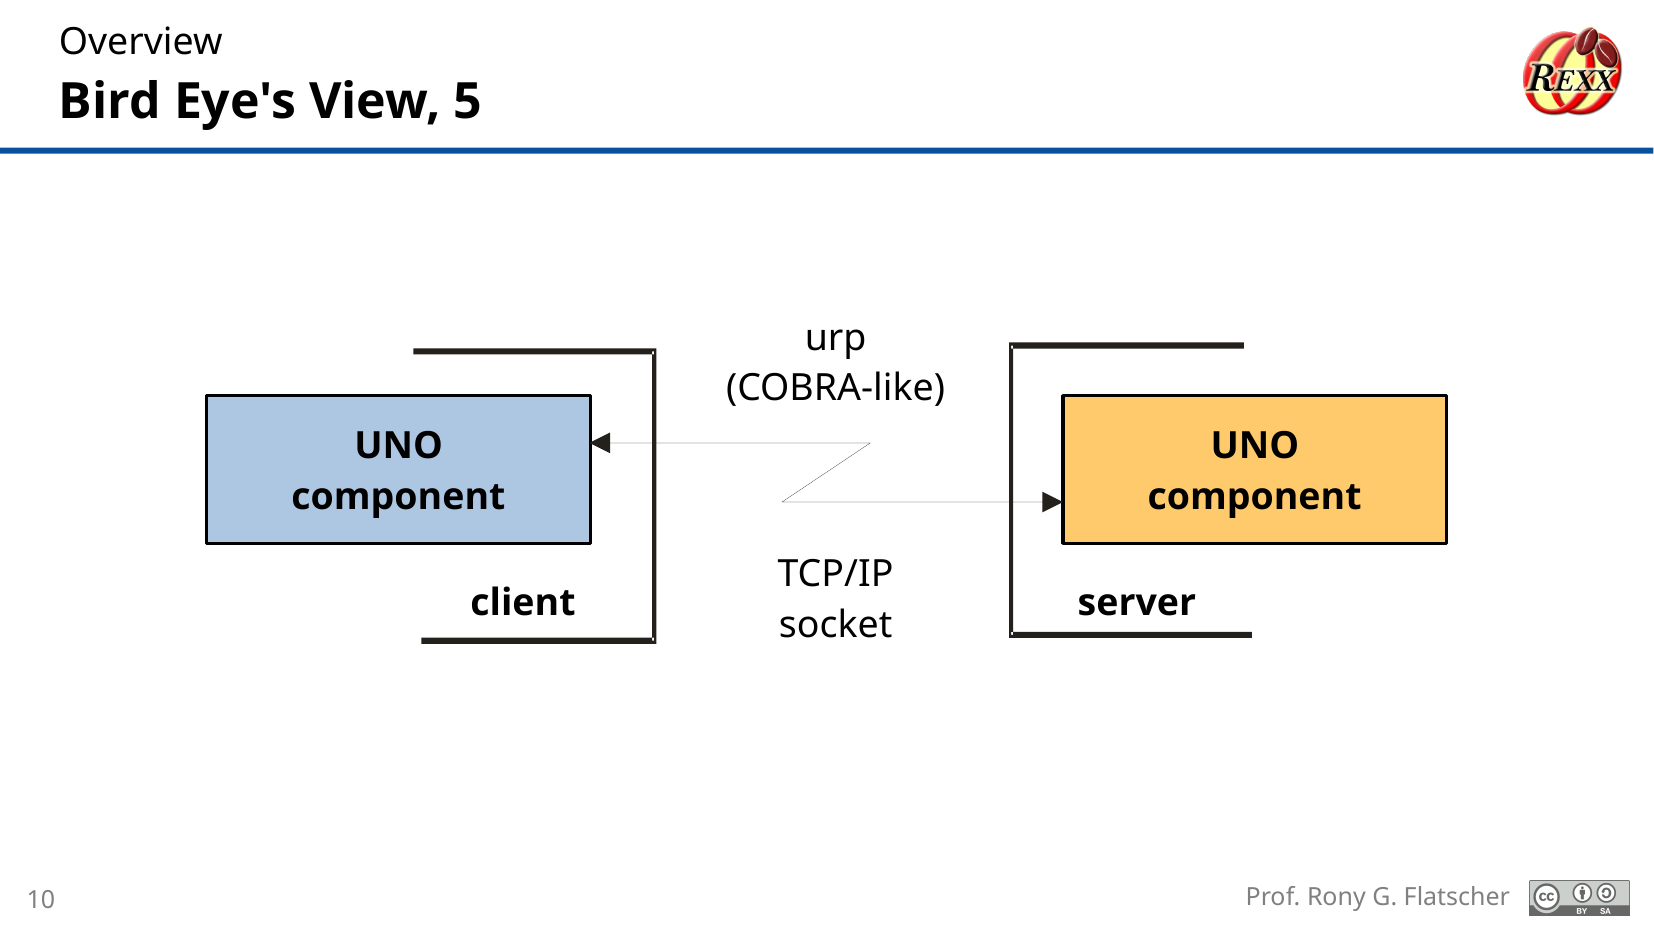

# Overview Bird Eye's View, 5
urp
(COBRA-like)
UNO
component
UNO
component
TCP/IP socket
client
server